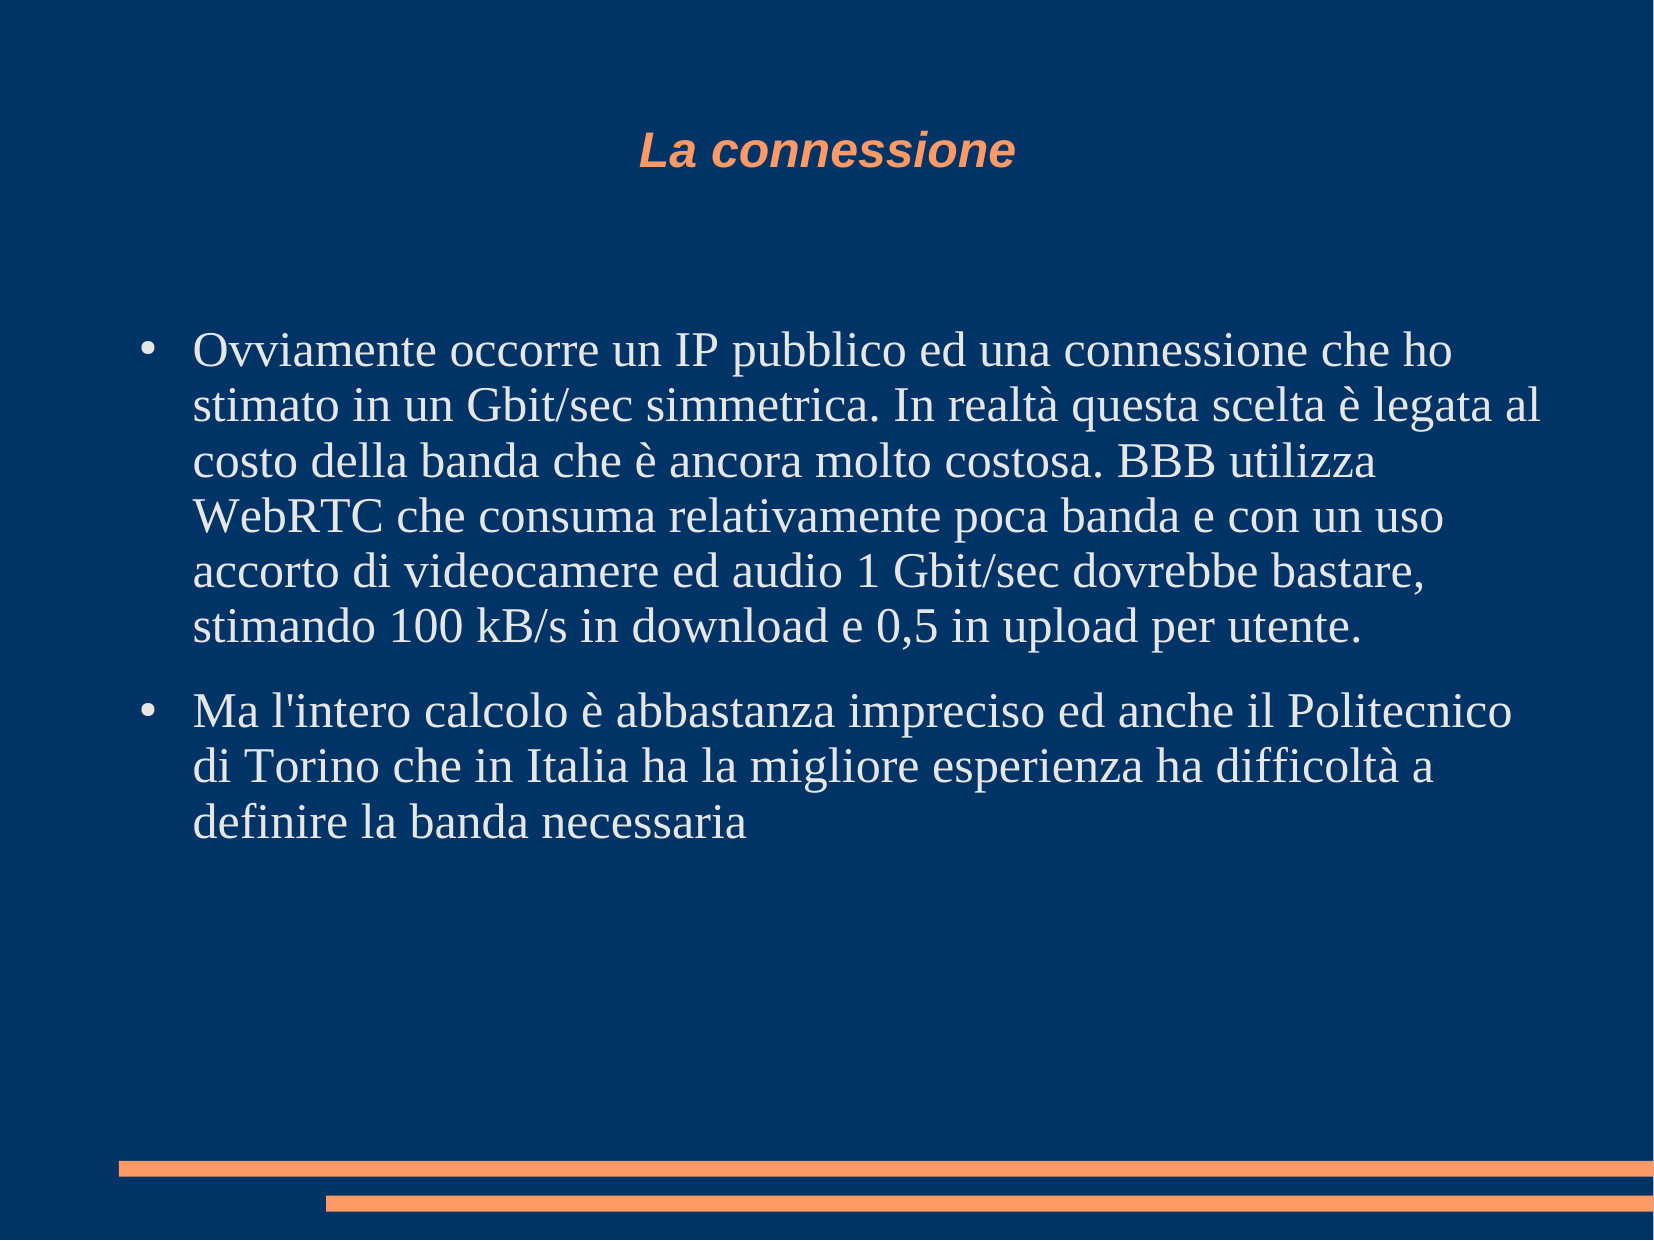

# La connessione
Ovviamente occorre un IP pubblico ed una connessione che ho stimato in un Gbit/sec simmetrica. In realtà questa scelta è legata al costo della banda che è ancora molto costosa. BBB utilizza WebRTC che consuma relativamente poca banda e con un uso accorto di videocamere ed audio 1 Gbit/sec dovrebbe bastare, stimando 100 kB/s in download e 0,5 in upload per utente.
Ma l'intero calcolo è abbastanza impreciso ed anche il Politecnico di Torino che in Italia ha la migliore esperienza ha difficoltà a definire la banda necessaria